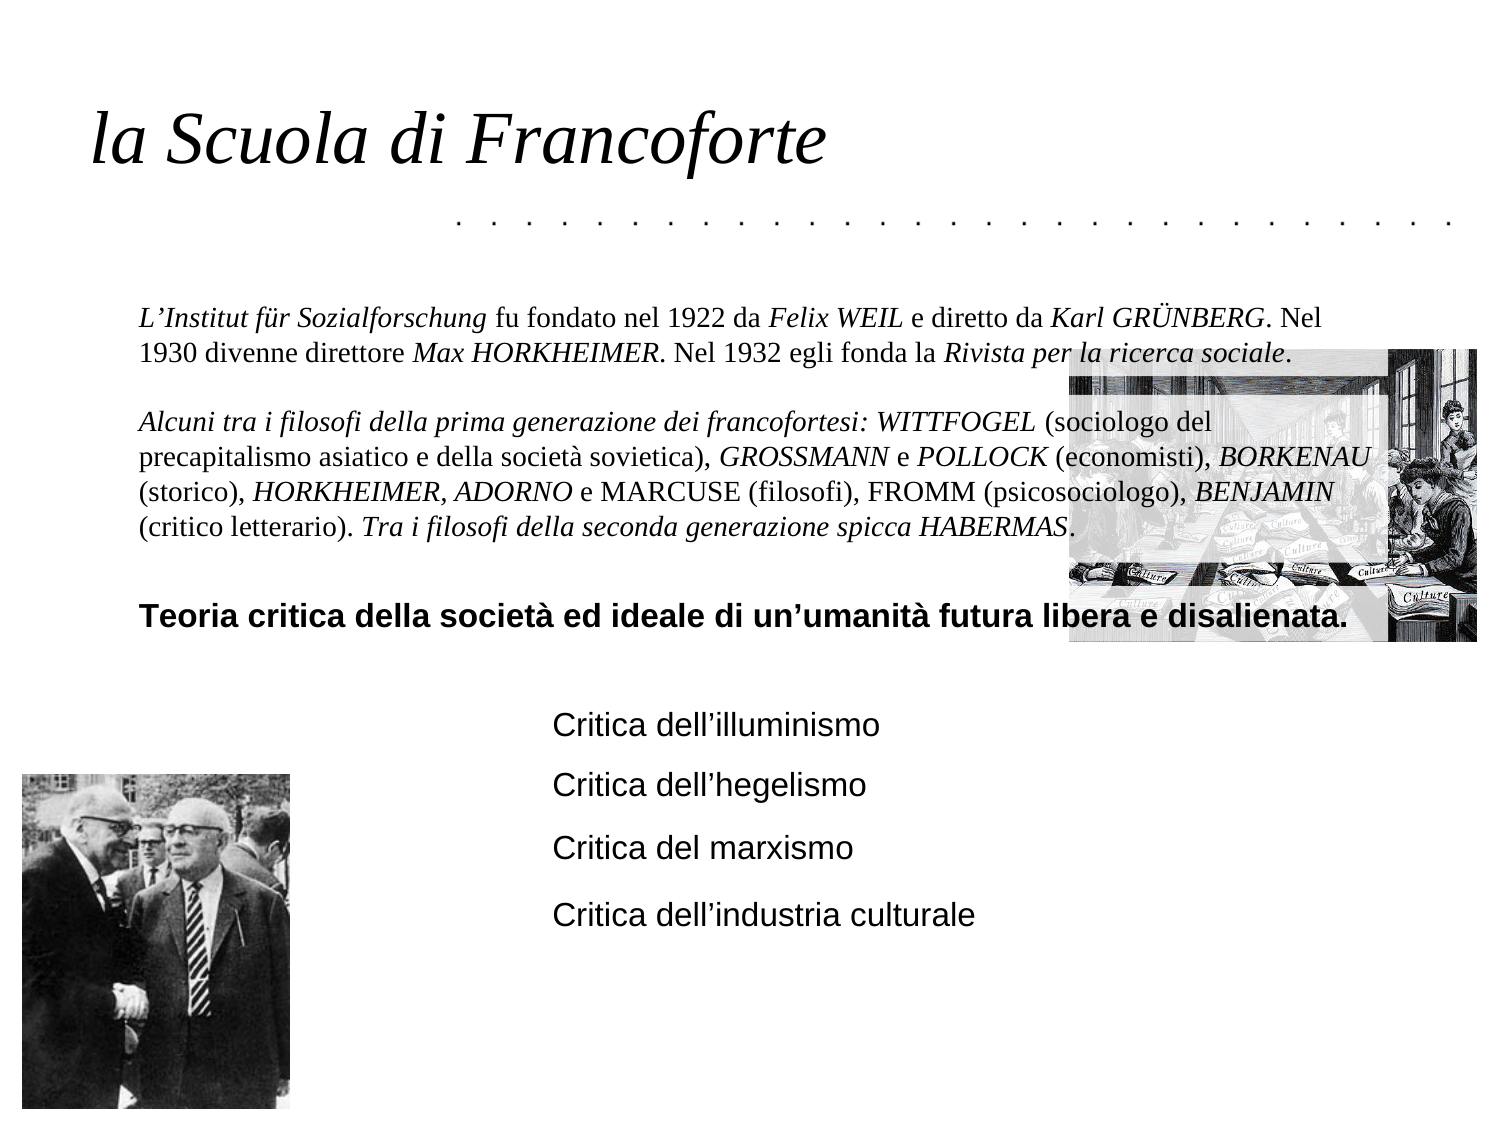

# la Scuola di Francoforte
L’Institut für Sozialforschung fu fondato nel 1922 da Felix WEIL e diretto da Karl GRÜNBERG. Nel 1930 divenne direttore Max HORKHEIMER. Nel 1932 egli fonda la Rivista per la ricerca sociale.
Alcuni tra i filosofi della prima generazione dei francofortesi: WITTFOGEL (sociologo del precapitalismo asiatico e della società sovietica), GROSSMANN e POLLOCK (economisti), BORKENAU (storico), HORKHEIMER, ADORNO e MARCUSE (filosofi), FROMM (psicosociologo), BENJAMIN (critico letterario). Tra i filosofi della seconda generazione spicca HABERMAS.
Teoria critica della società ed ideale di un’umanità futura libera e disalienata.
Critica dell’illuminismo
Critica dell’hegelismo
Critica del marxismo
Critica dell’industria culturale